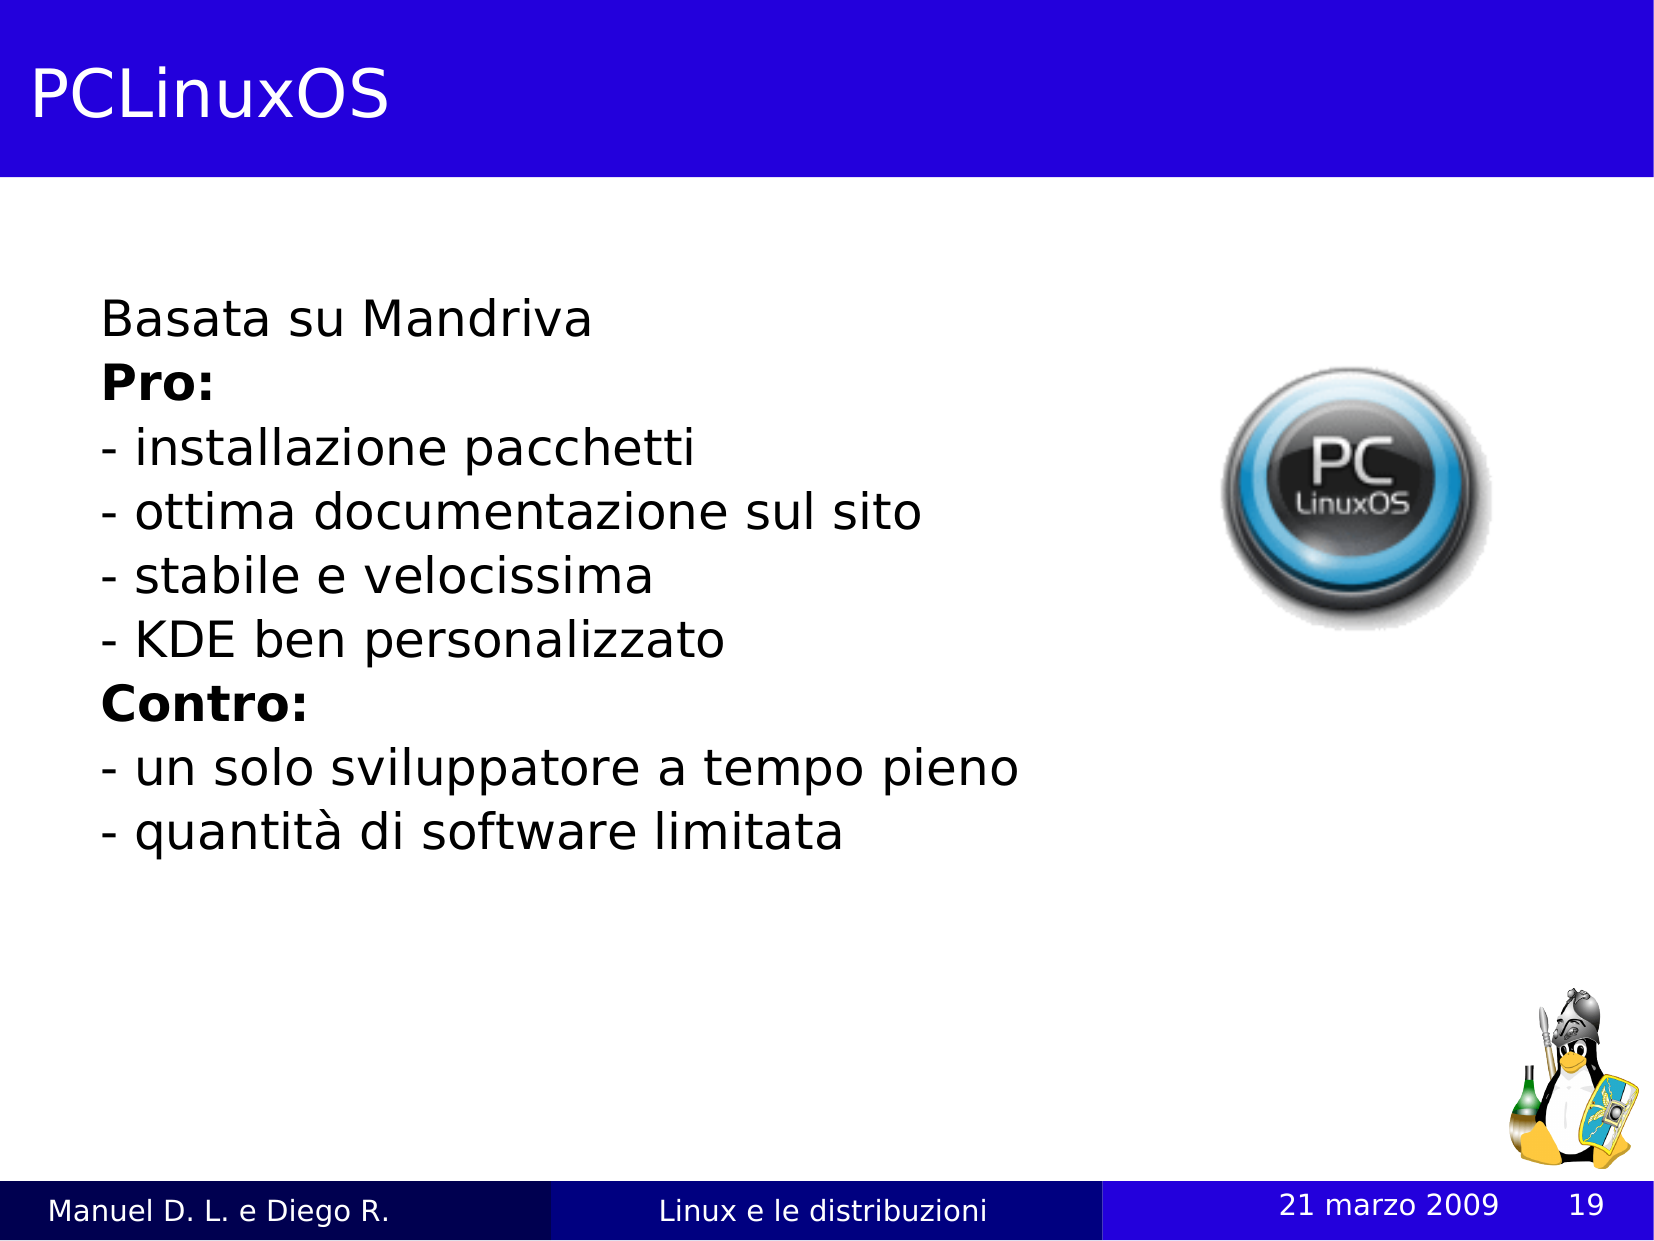

# PCLinuxOS
Basata su Mandriva
Pro:
- installazione pacchetti
- ottima documentazione sul sito
- stabile e velocissima
- KDE ben personalizzato
Contro:
- un solo sviluppatore a tempo pieno
- quantità di software limitata